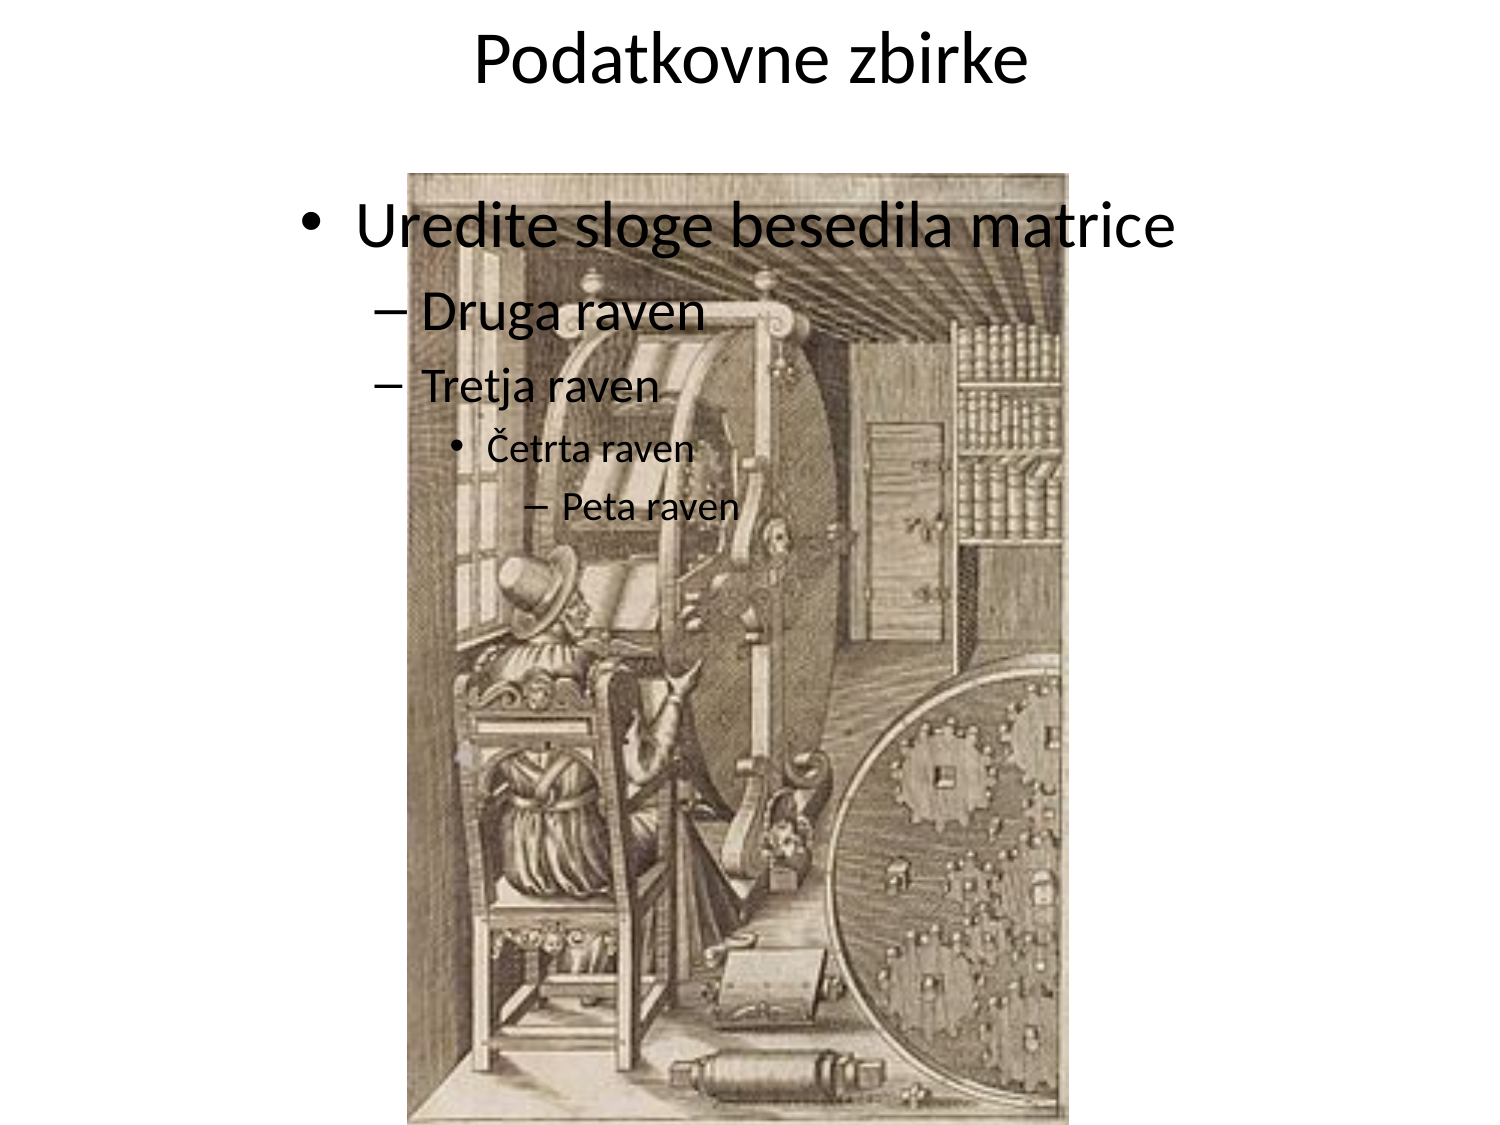

# Podatkovne zbirke
Uredite sloge besedila matrice
Druga raven
Tretja raven
Četrta raven
Peta raven